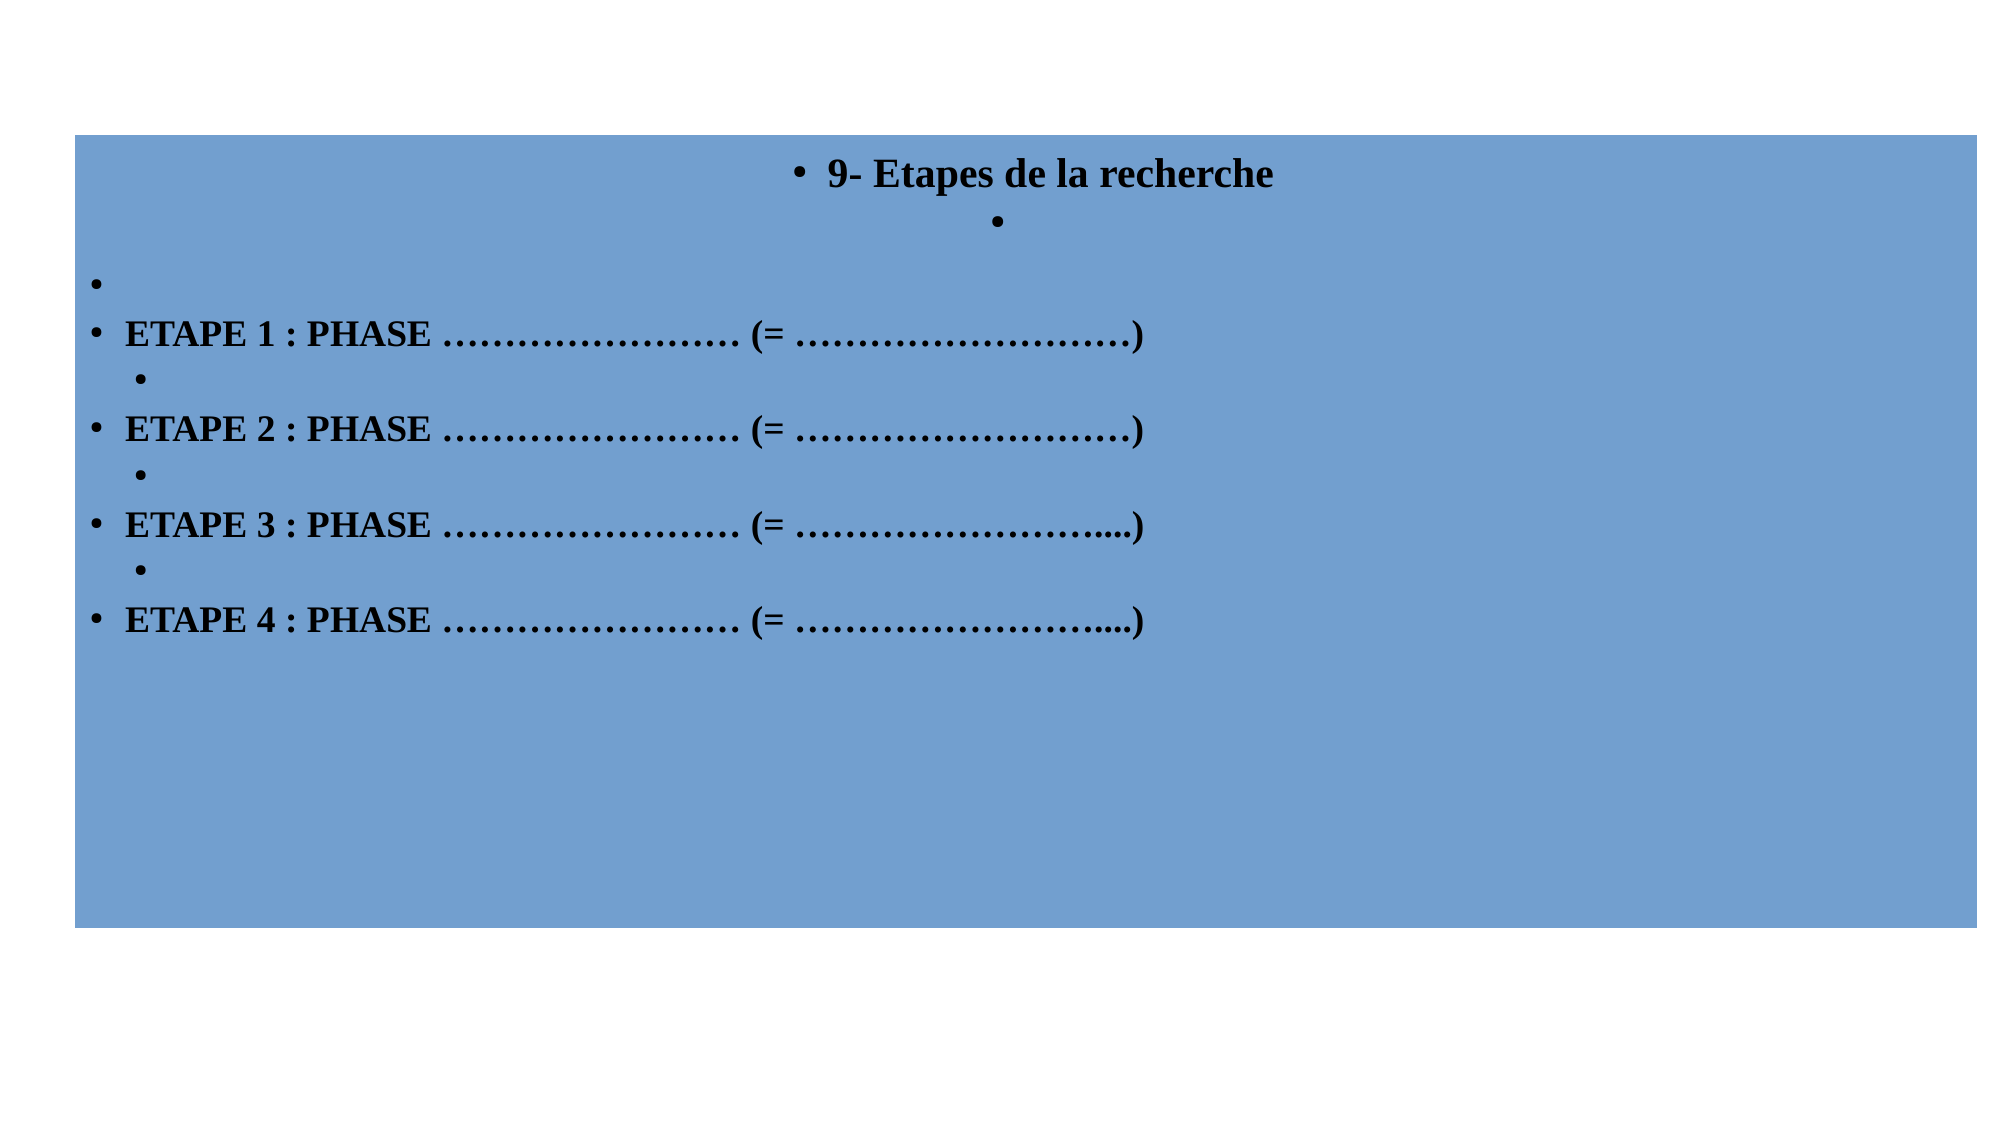

| 9- Etapes de la recherche |
| --- |
| ETAPE 1 : PHASE …………………… (= ………………………)   ETAPE 2 : PHASE …………………… (= ………………………)   ETAPE 3 : PHASE …………………… (= ……………………....)   ETAPE 4 : PHASE …………………… (= ……………………....) |